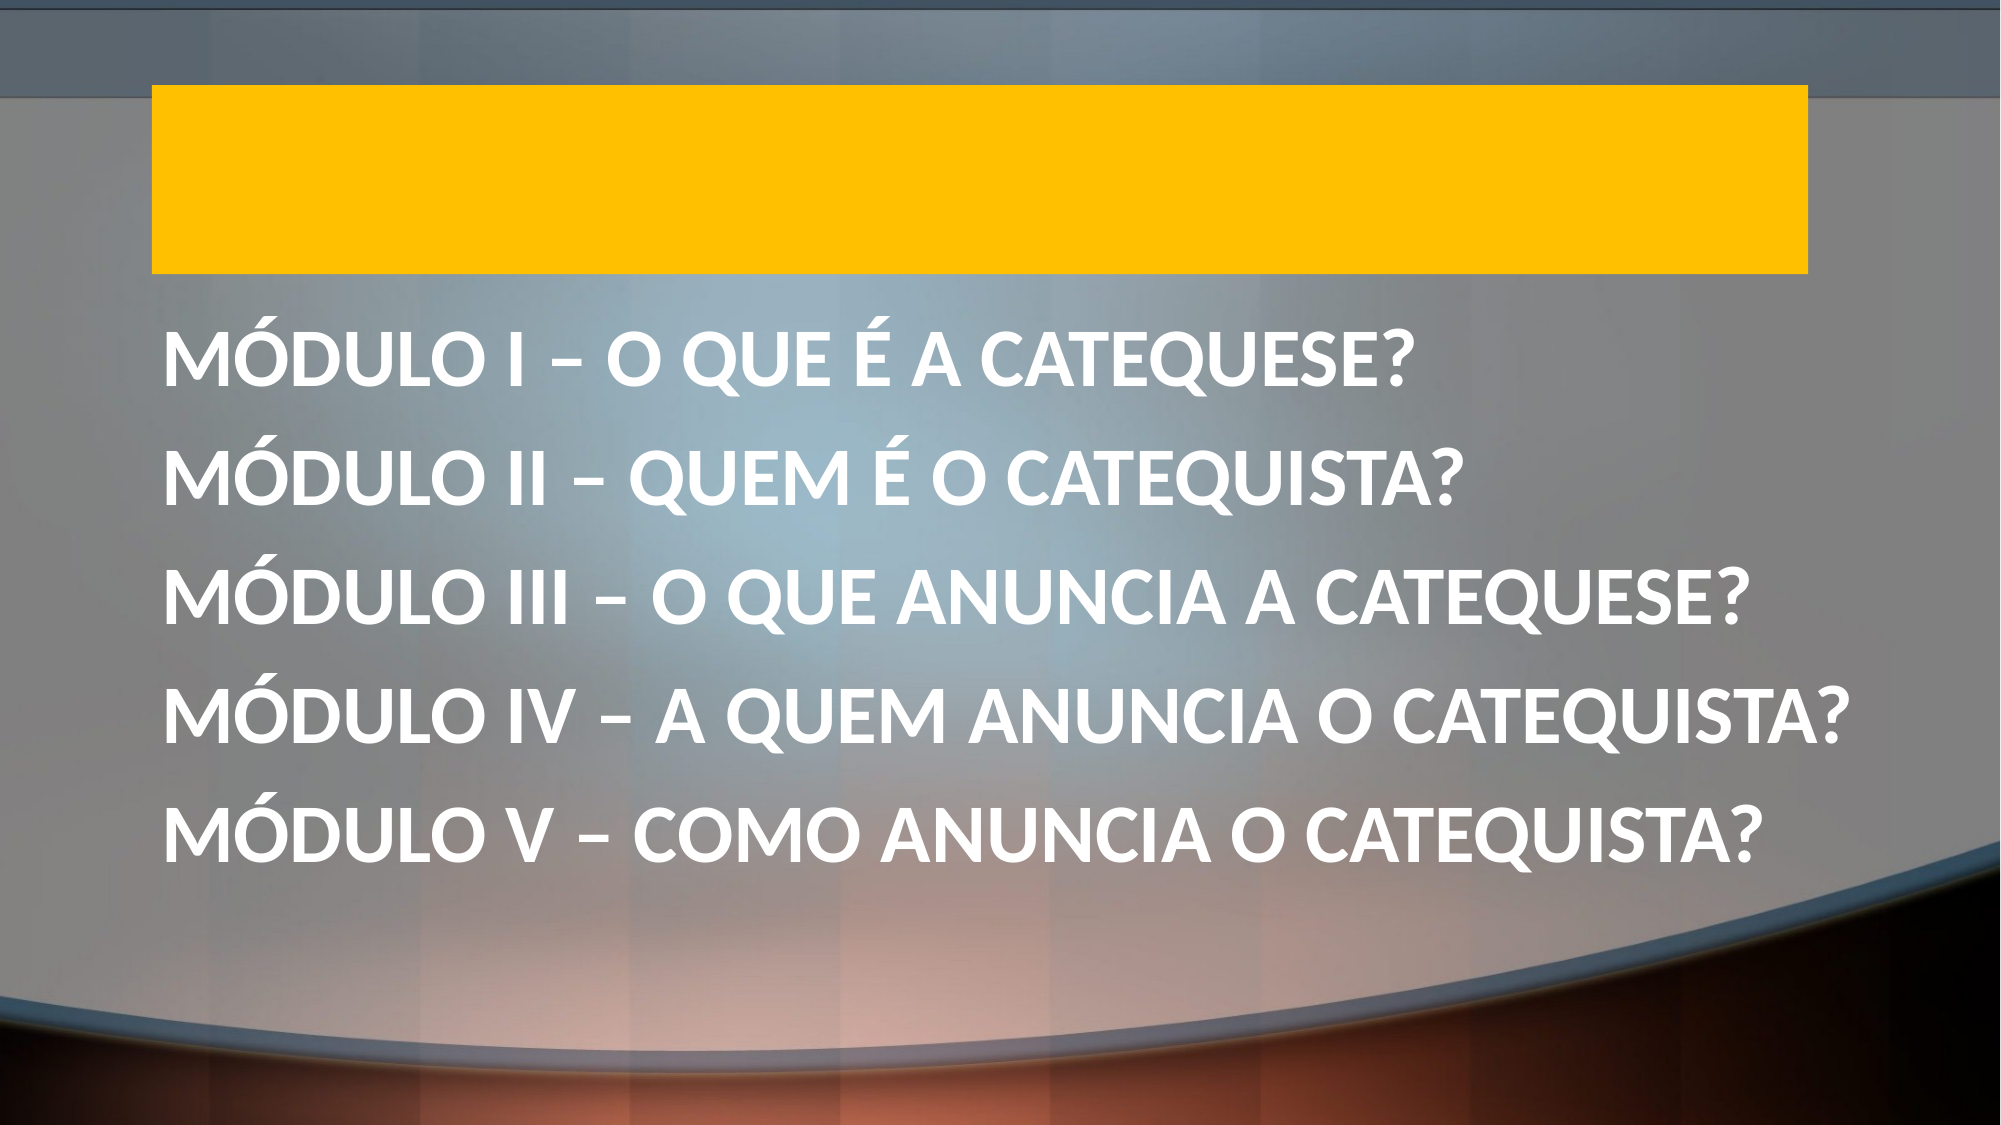

# CURSO DE INICIAÇÃO – 1999
MÓDULO I – O QUE É A CATEQUESE?
MÓDULO II – QUEM É O CATEQUISTA?
MÓDULO III – O QUE ANUNCIA A CATEQUESE?
MÓDULO IV – A QUEM ANUNCIA O CATEQUISTA?
MÓDULO V – COMO ANUNCIA O CATEQUISTA?